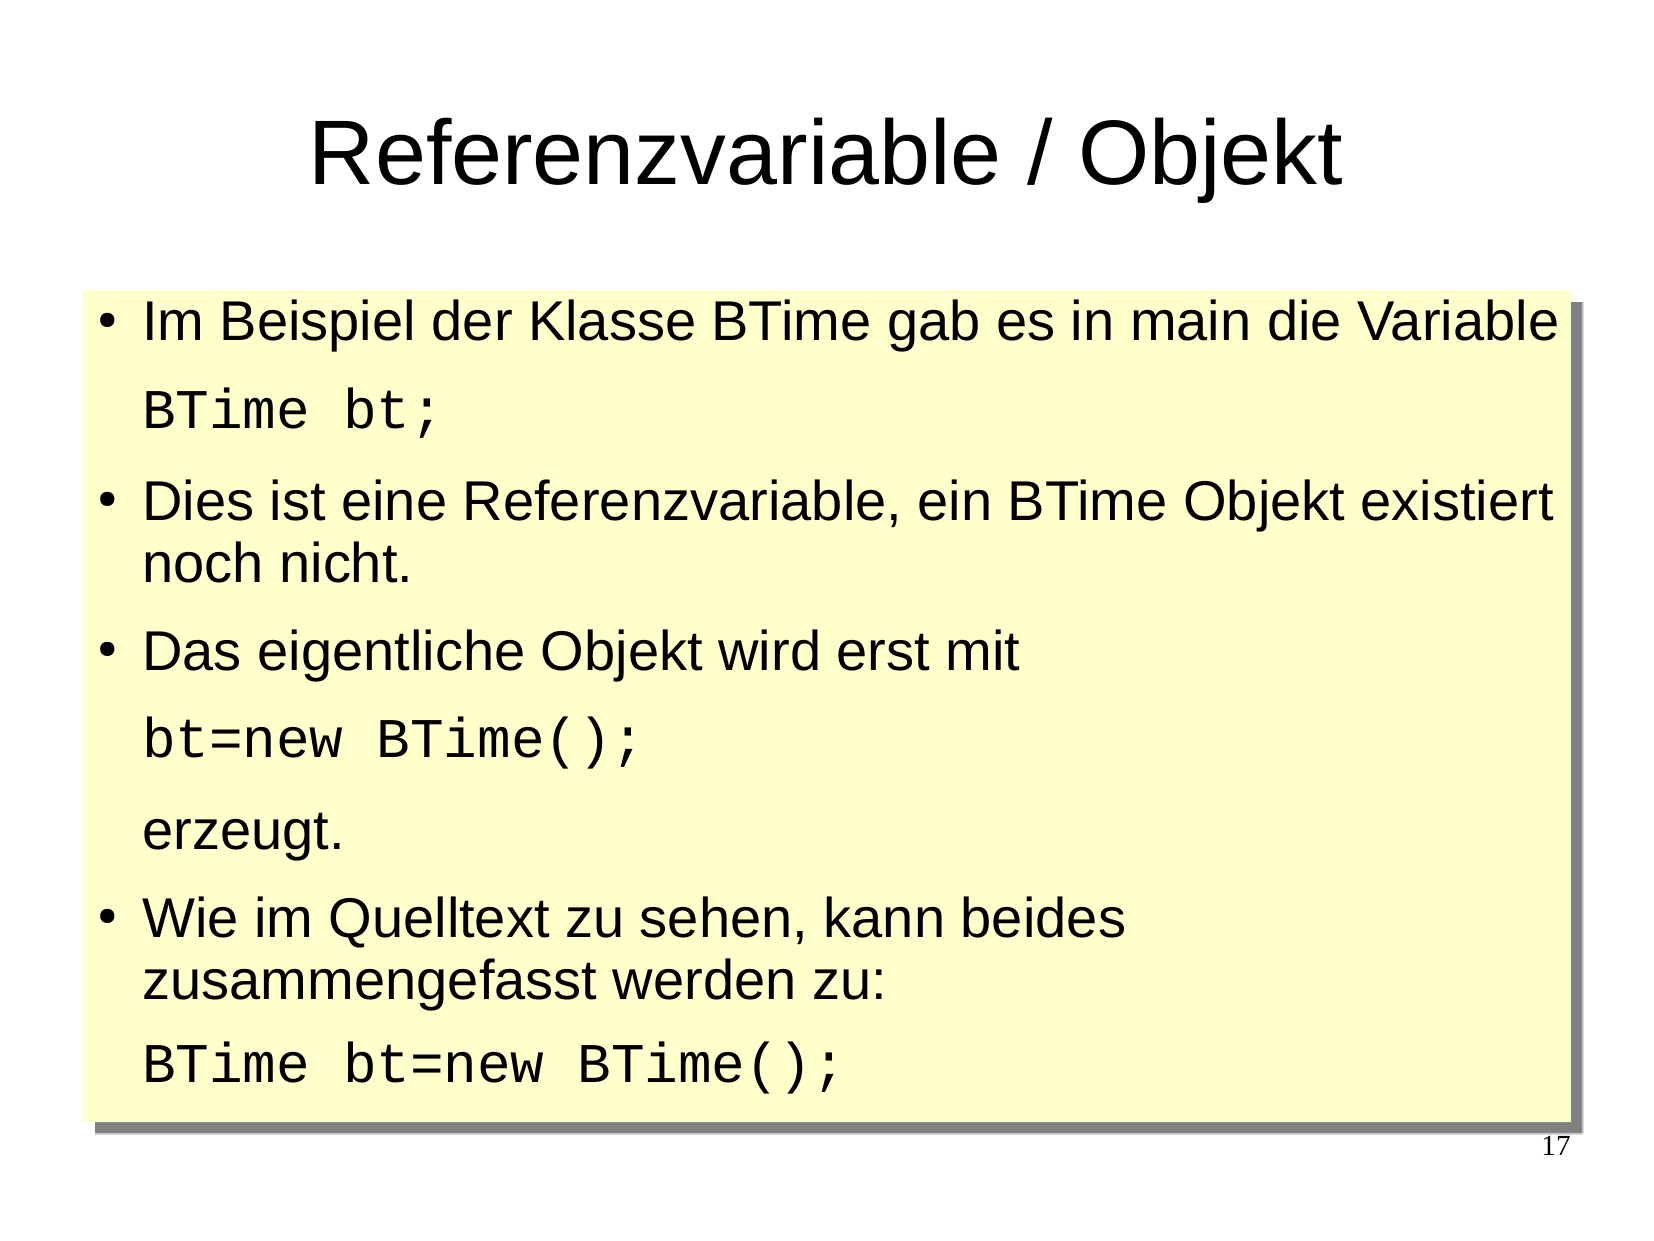

# Referenzvariable / Objekt
Im Beispiel der Klasse BTime gab es in main die Variable
BTime bt;
Dies ist eine Referenzvariable, ein BTime Objekt existiert noch nicht.
Das eigentliche Objekt wird erst mit
bt=new BTime();
erzeugt.
Wie im Quelltext zu sehen, kann beides zusammengefasst werden zu:
BTime bt=new BTime();
17